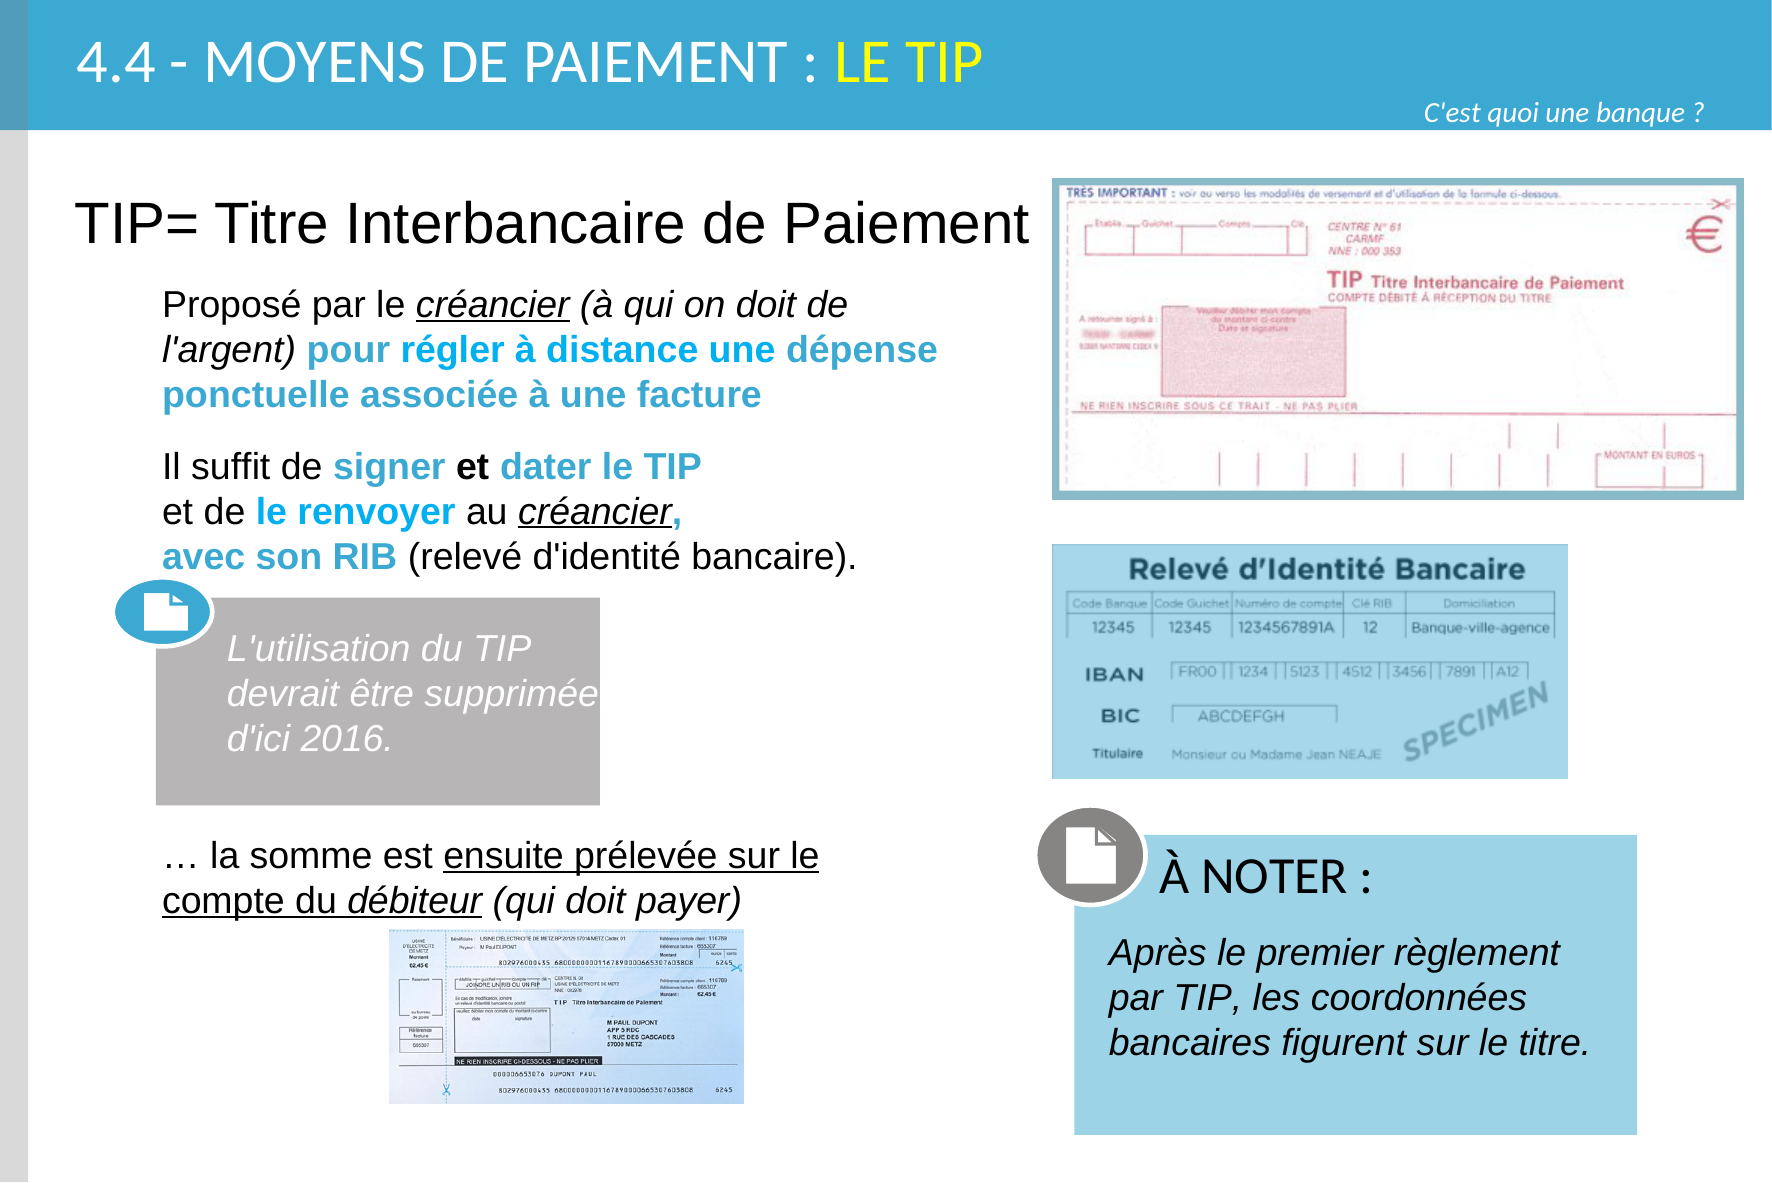

# 4.4 - MOYENS DE PAIEMENT : LE TIP
TIP= Titre Interbancaire de Paiement
Proposé par le créancier (à qui on doit de l'argent) pour régler à distance une dépense ponctuelle associée à une facture
Il suffit de signer et dater le TIP
et de le renvoyer au créancier,
avec son RIB (relevé d'identité bancaire).
L'utilisation du TIP devrait être supprimée d'ici 2016.
… la somme est ensuite prélevée sur le compte du débiteur (qui doit payer)
À NOTER :
Après le premier règlement par TIP, les coordonnées bancaires figurent sur le titre.